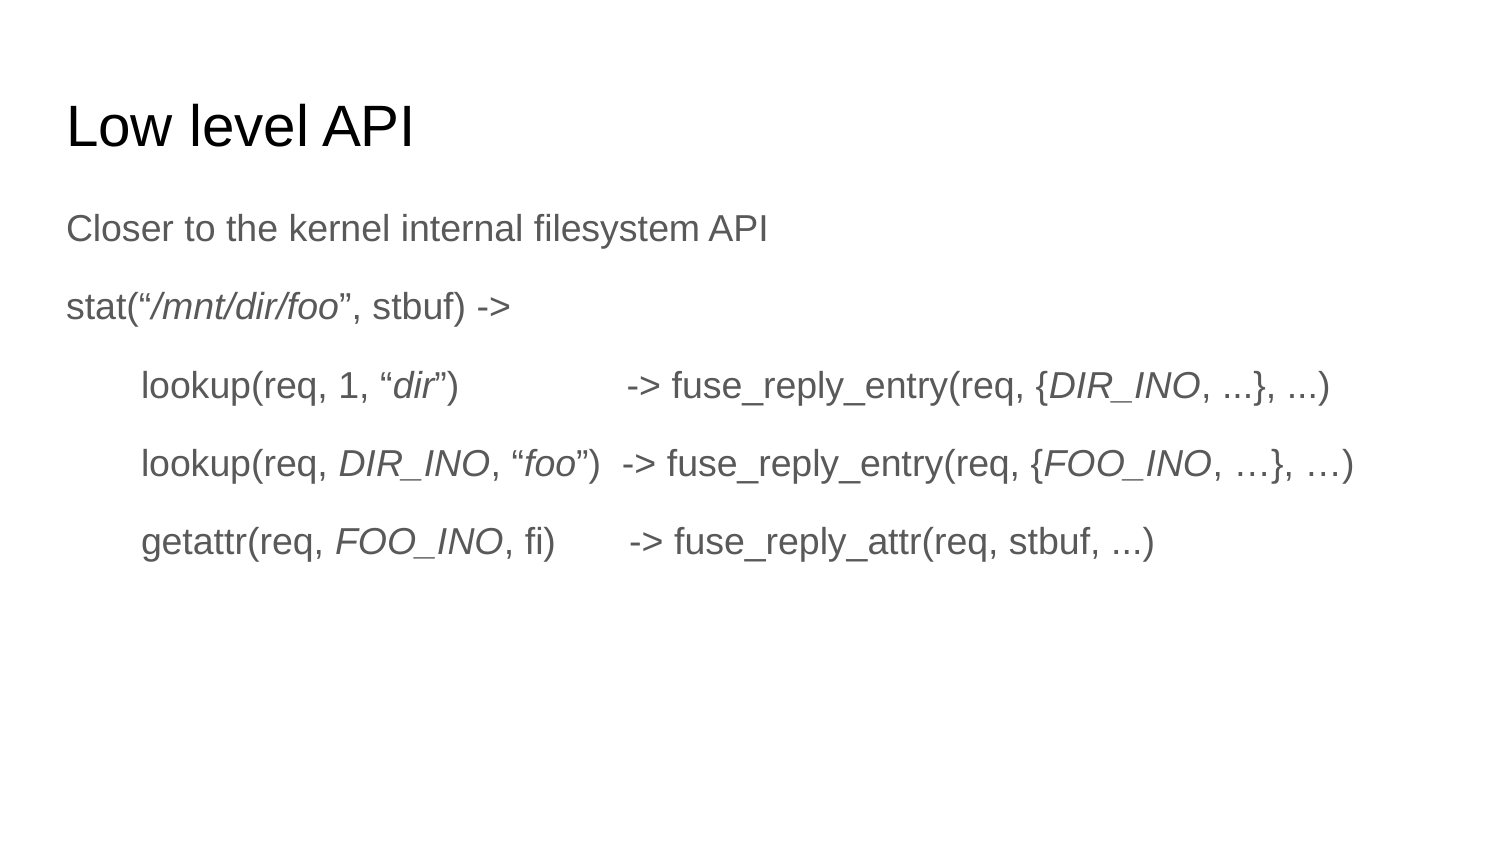

# Low level API
Closer to the kernel internal filesystem API
stat(“/mnt/dir/foo”, stbuf) ->
	lookup(req, 1, “dir”) -> fuse_reply_entry(req, {DIR_INO, ...}, ...)
	lookup(req, DIR_INO, “foo”) -> fuse_reply_entry(req, {FOO_INO, …}, …)
getattr(req, FOO_INO, fi) -> fuse_reply_attr(req, stbuf, ...)